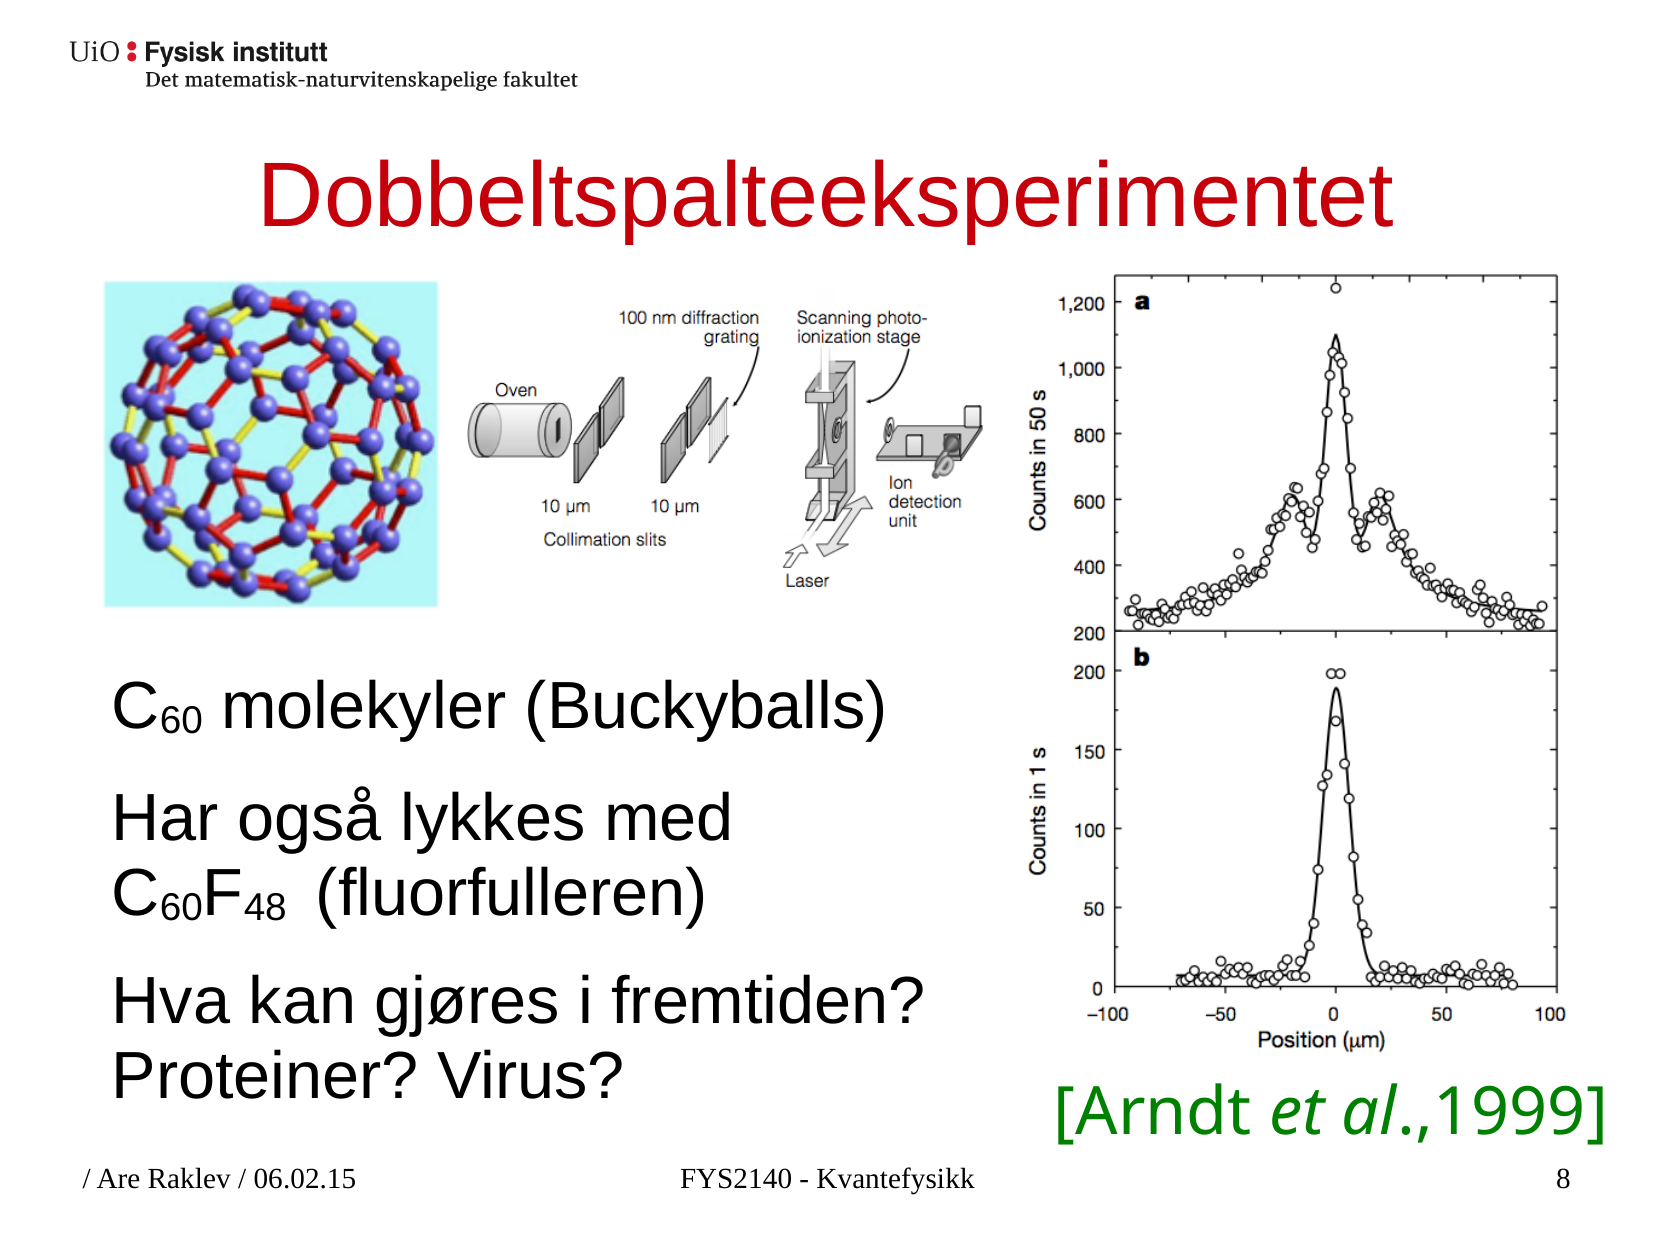

# Dobbeltspalteeksperimentet
C60 molekyler (Buckyballs)
Har også lykkes med C60F48 (fluorfulleren)
Hva kan gjøres i fremtiden? Proteiner? Virus?
[Arndt et al.,1999]
/ Are Raklev / 06.02.15
FYS2140 - Kvantefysikk
8